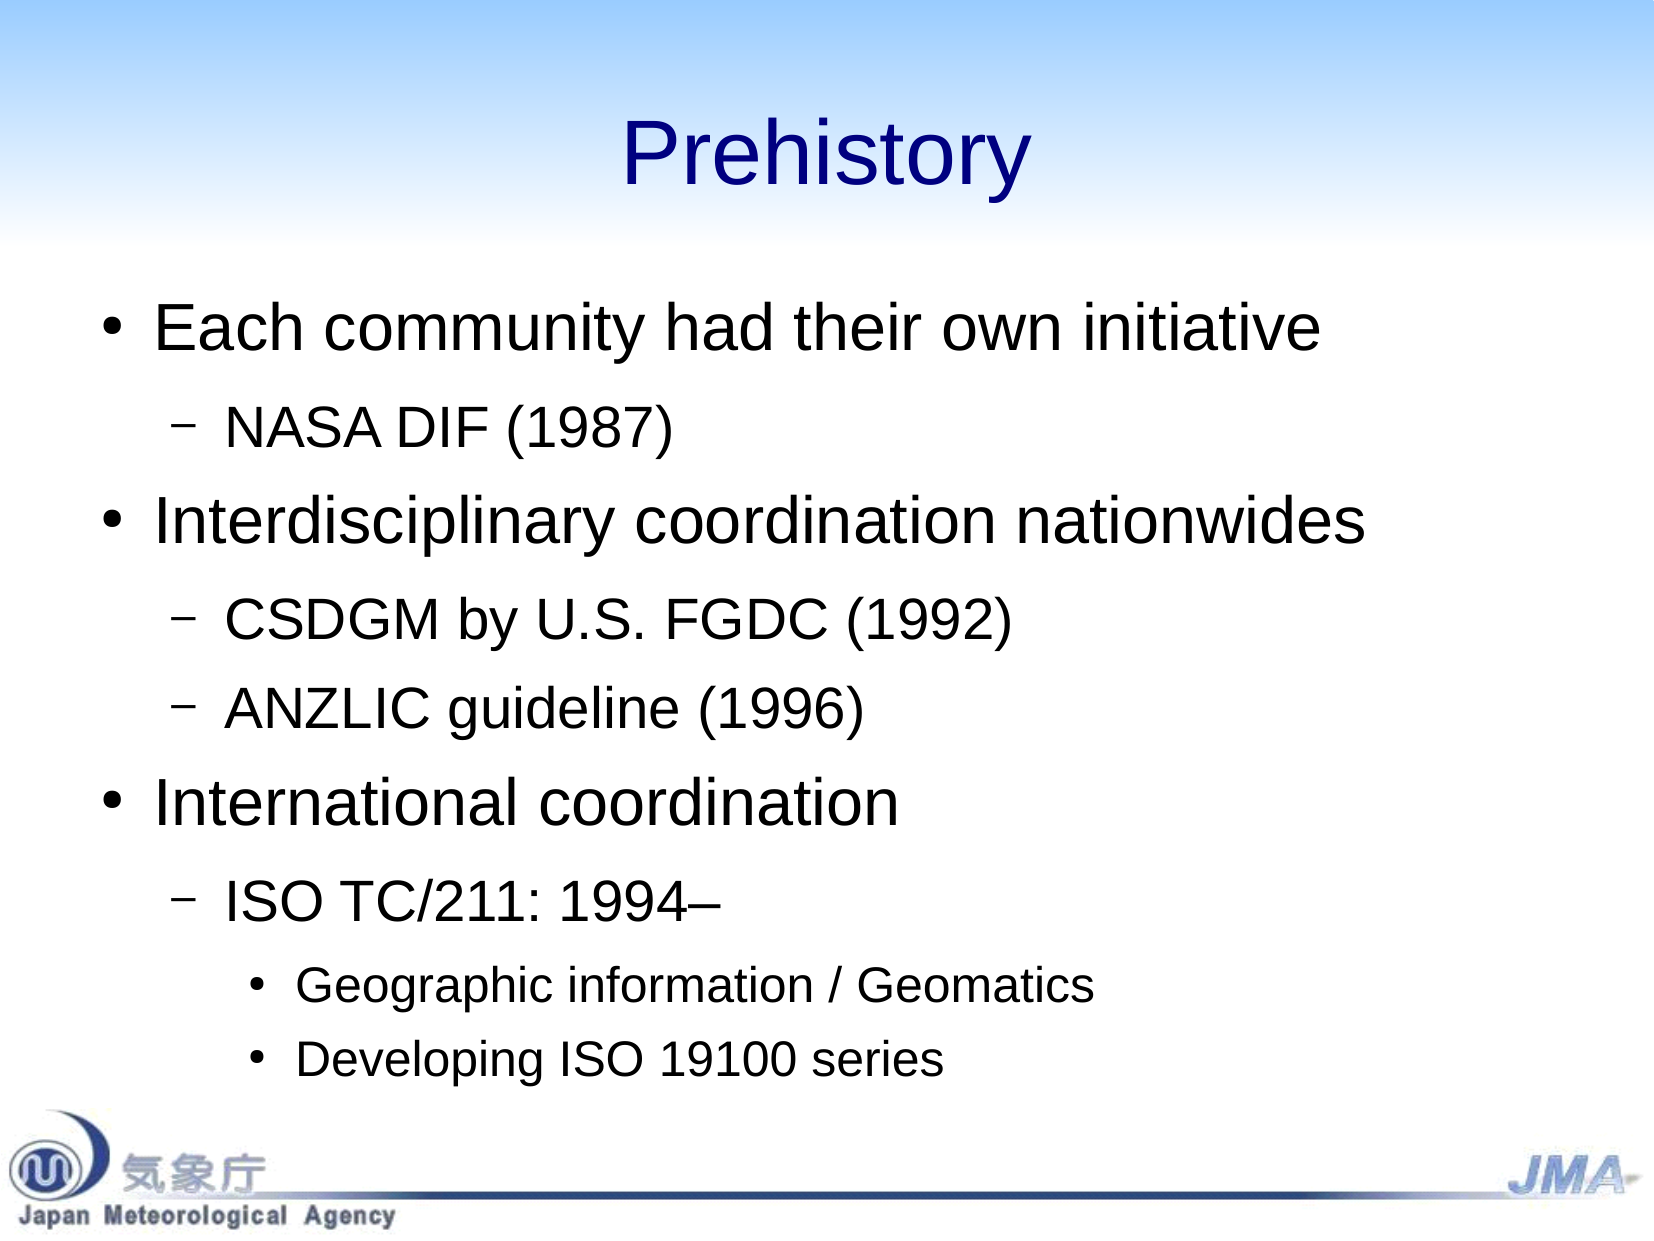

# Prehistory
Each community had their own initiative
NASA DIF (1987)
Interdisciplinary coordination nationwides
CSDGM by U.S. FGDC (1992)
ANZLIC guideline (1996)
International coordination
ISO TC/211: 1994–
Geographic information / Geomatics
Developing ISO 19100 series